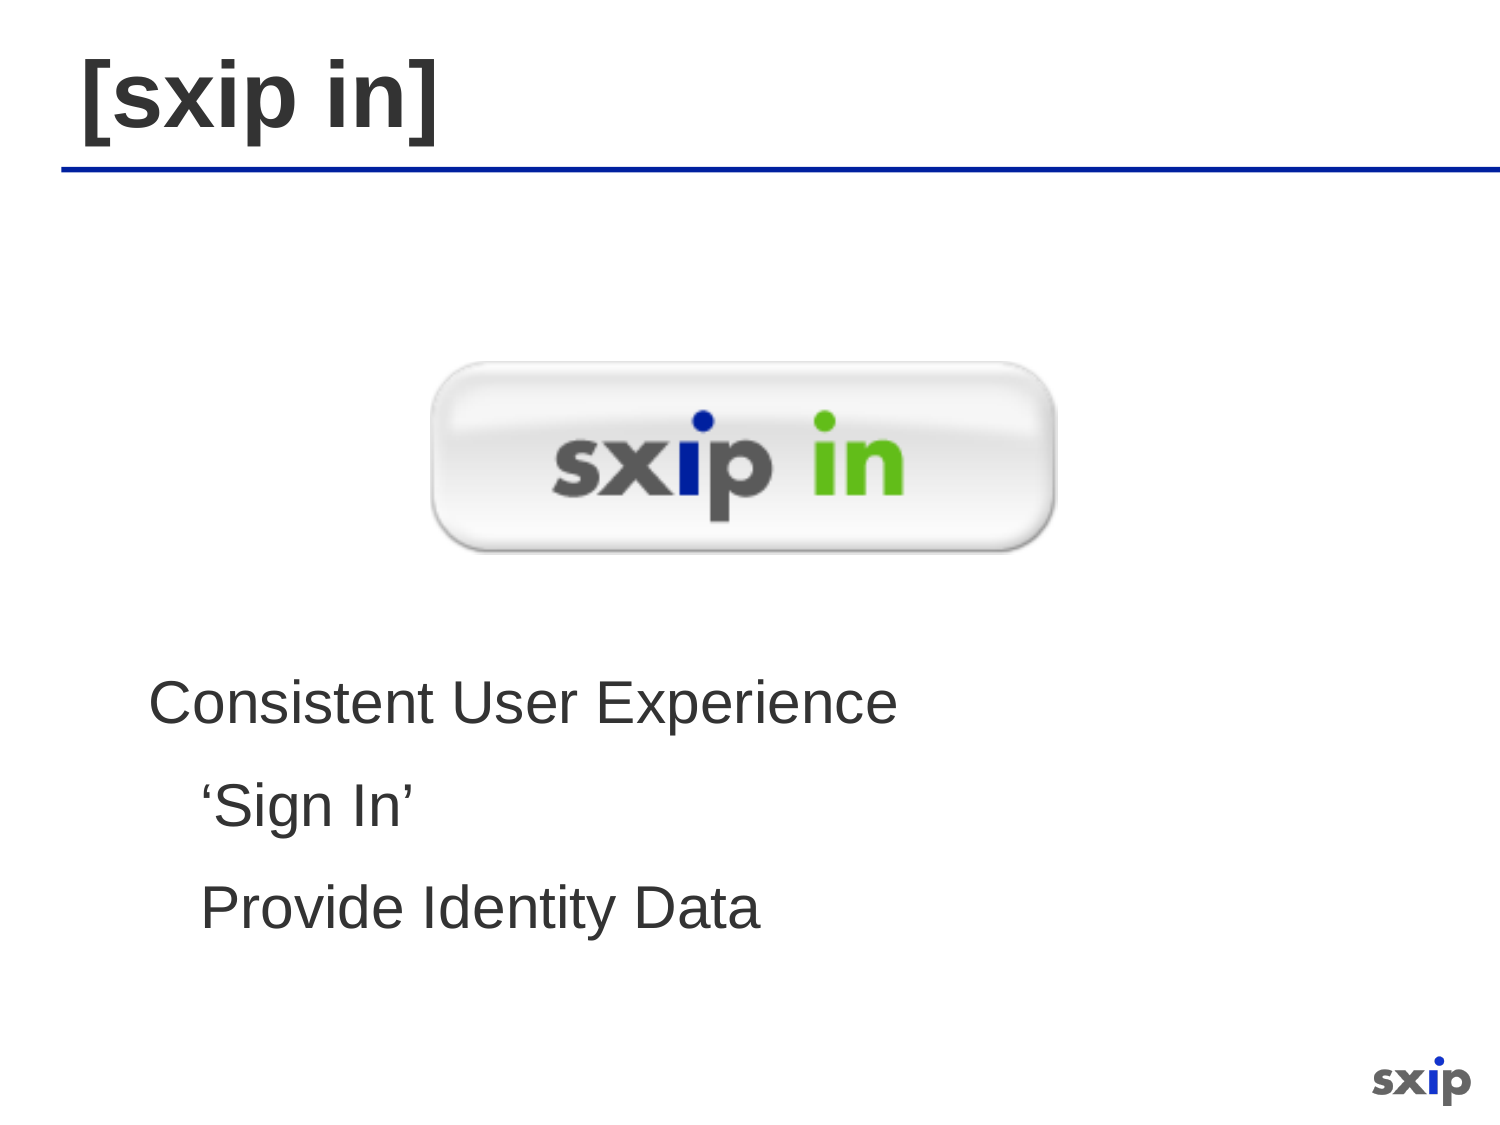

# [sxip in]
Consistent User Experience
‘Sign In’
Provide Identity Data